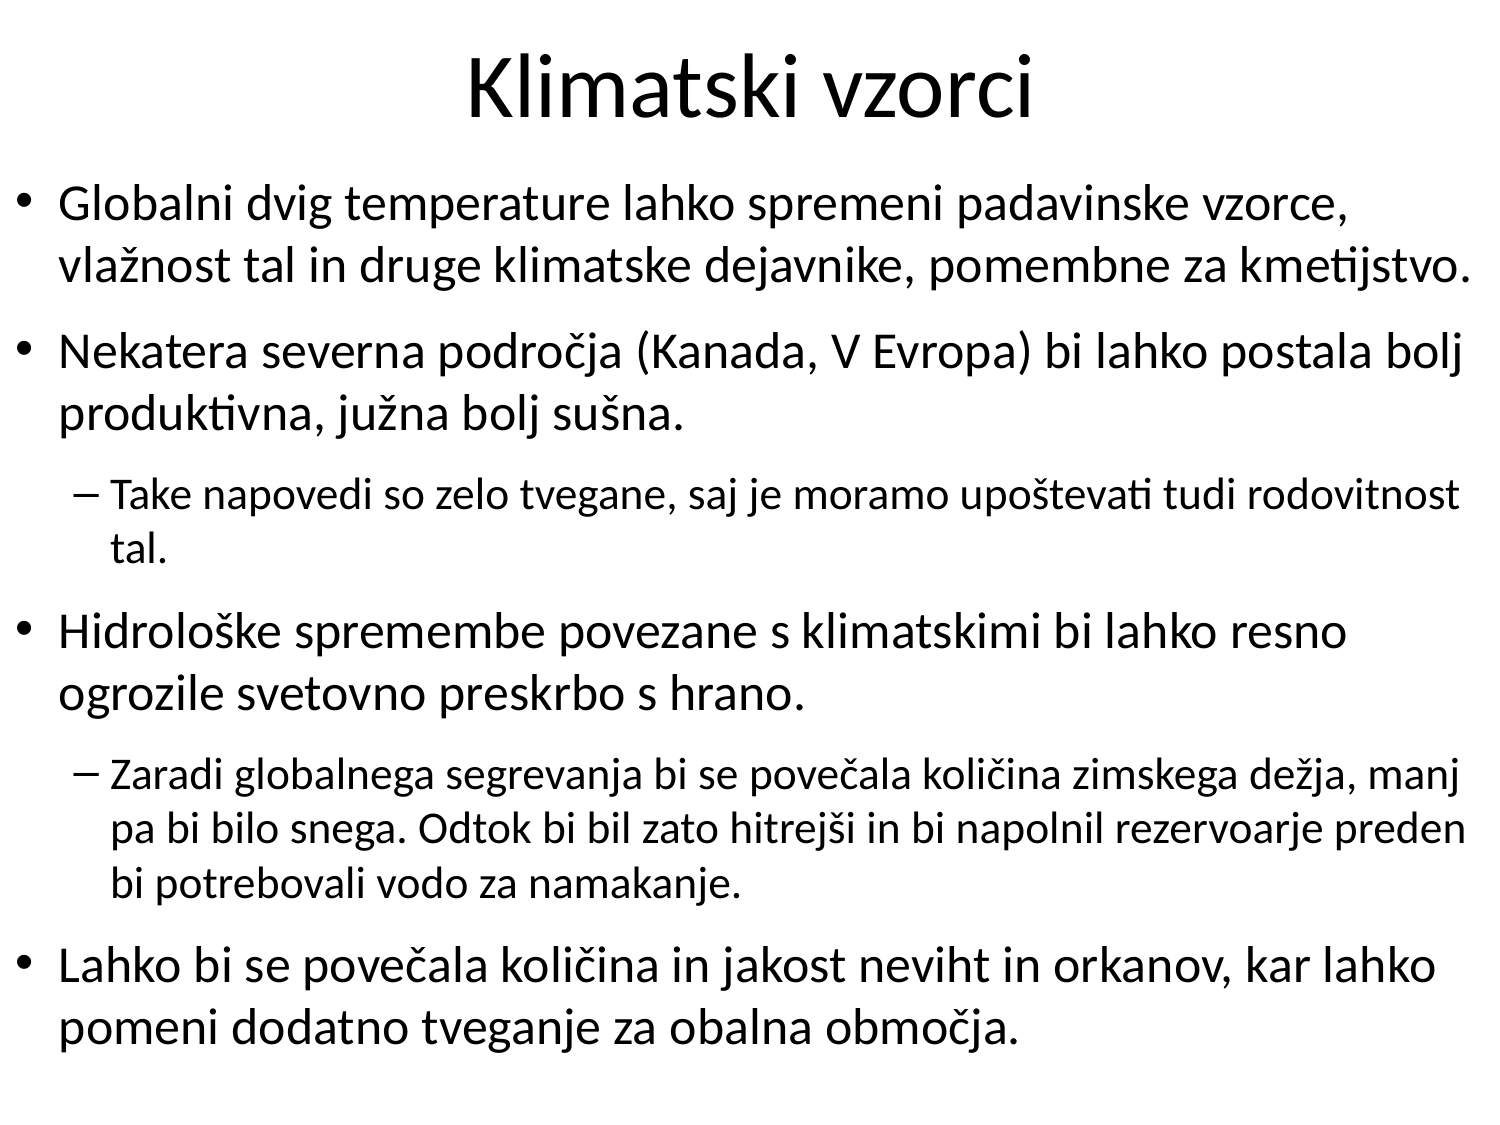

# Klimatski vzorci
Globalni dvig temperature lahko spremeni padavinske vzorce, vlažnost tal in druge klimatske dejavnike, pomembne za kmetijstvo.
Nekatera severna področja (Kanada, V Evropa) bi lahko postala bolj produktivna, južna bolj sušna.
Take napovedi so zelo tvegane, saj je moramo upoštevati tudi rodovitnost tal.
Hidrološke spremembe povezane s klimatskimi bi lahko resno ogrozile svetovno preskrbo s hrano.
Zaradi globalnega segrevanja bi se povečala količina zimskega dežja, manj pa bi bilo snega. Odtok bi bil zato hitrejši in bi napolnil rezervoarje preden bi potrebovali vodo za namakanje.
Lahko bi se povečala količina in jakost neviht in orkanov, kar lahko pomeni dodatno tveganje za obalna območja.